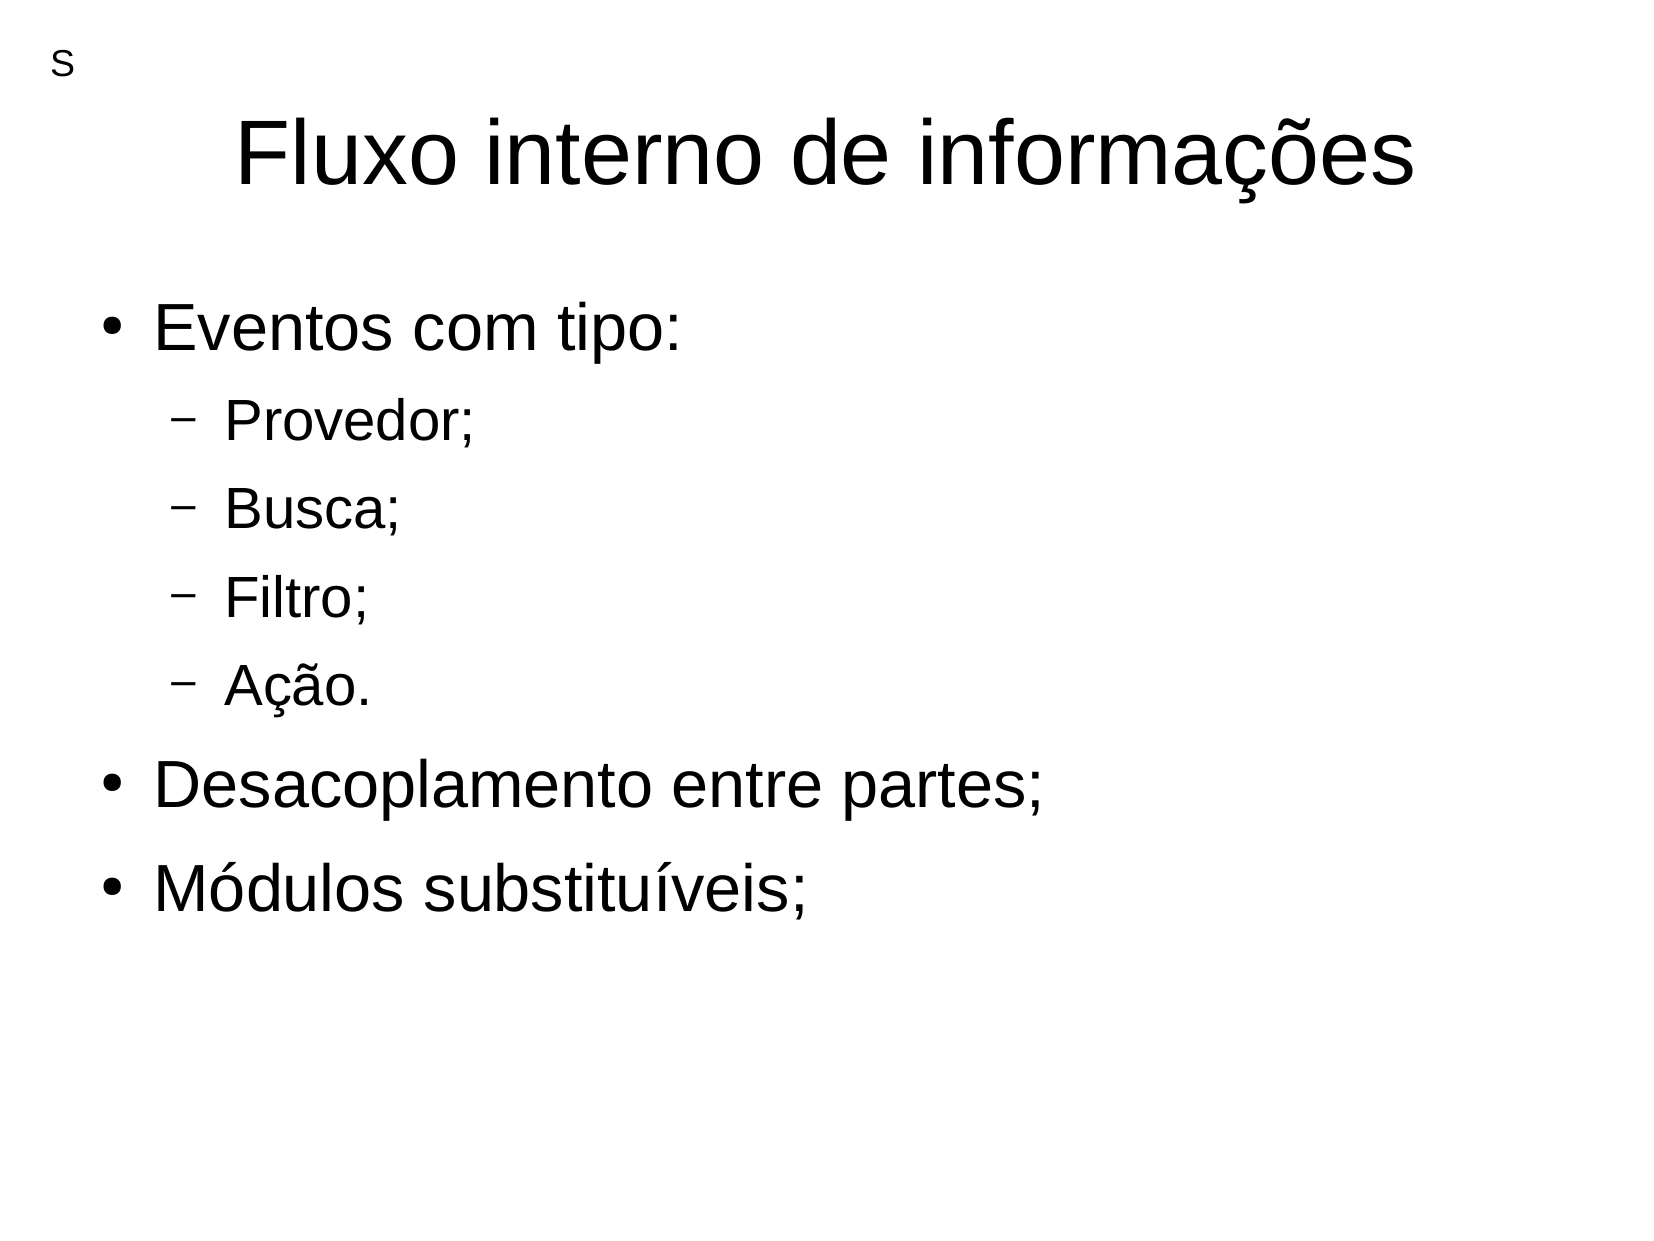

S
# Fluxo interno de informações
Eventos com tipo:
Provedor;
Busca;
Filtro;
Ação.
Desacoplamento entre partes;
Módulos substituíveis;